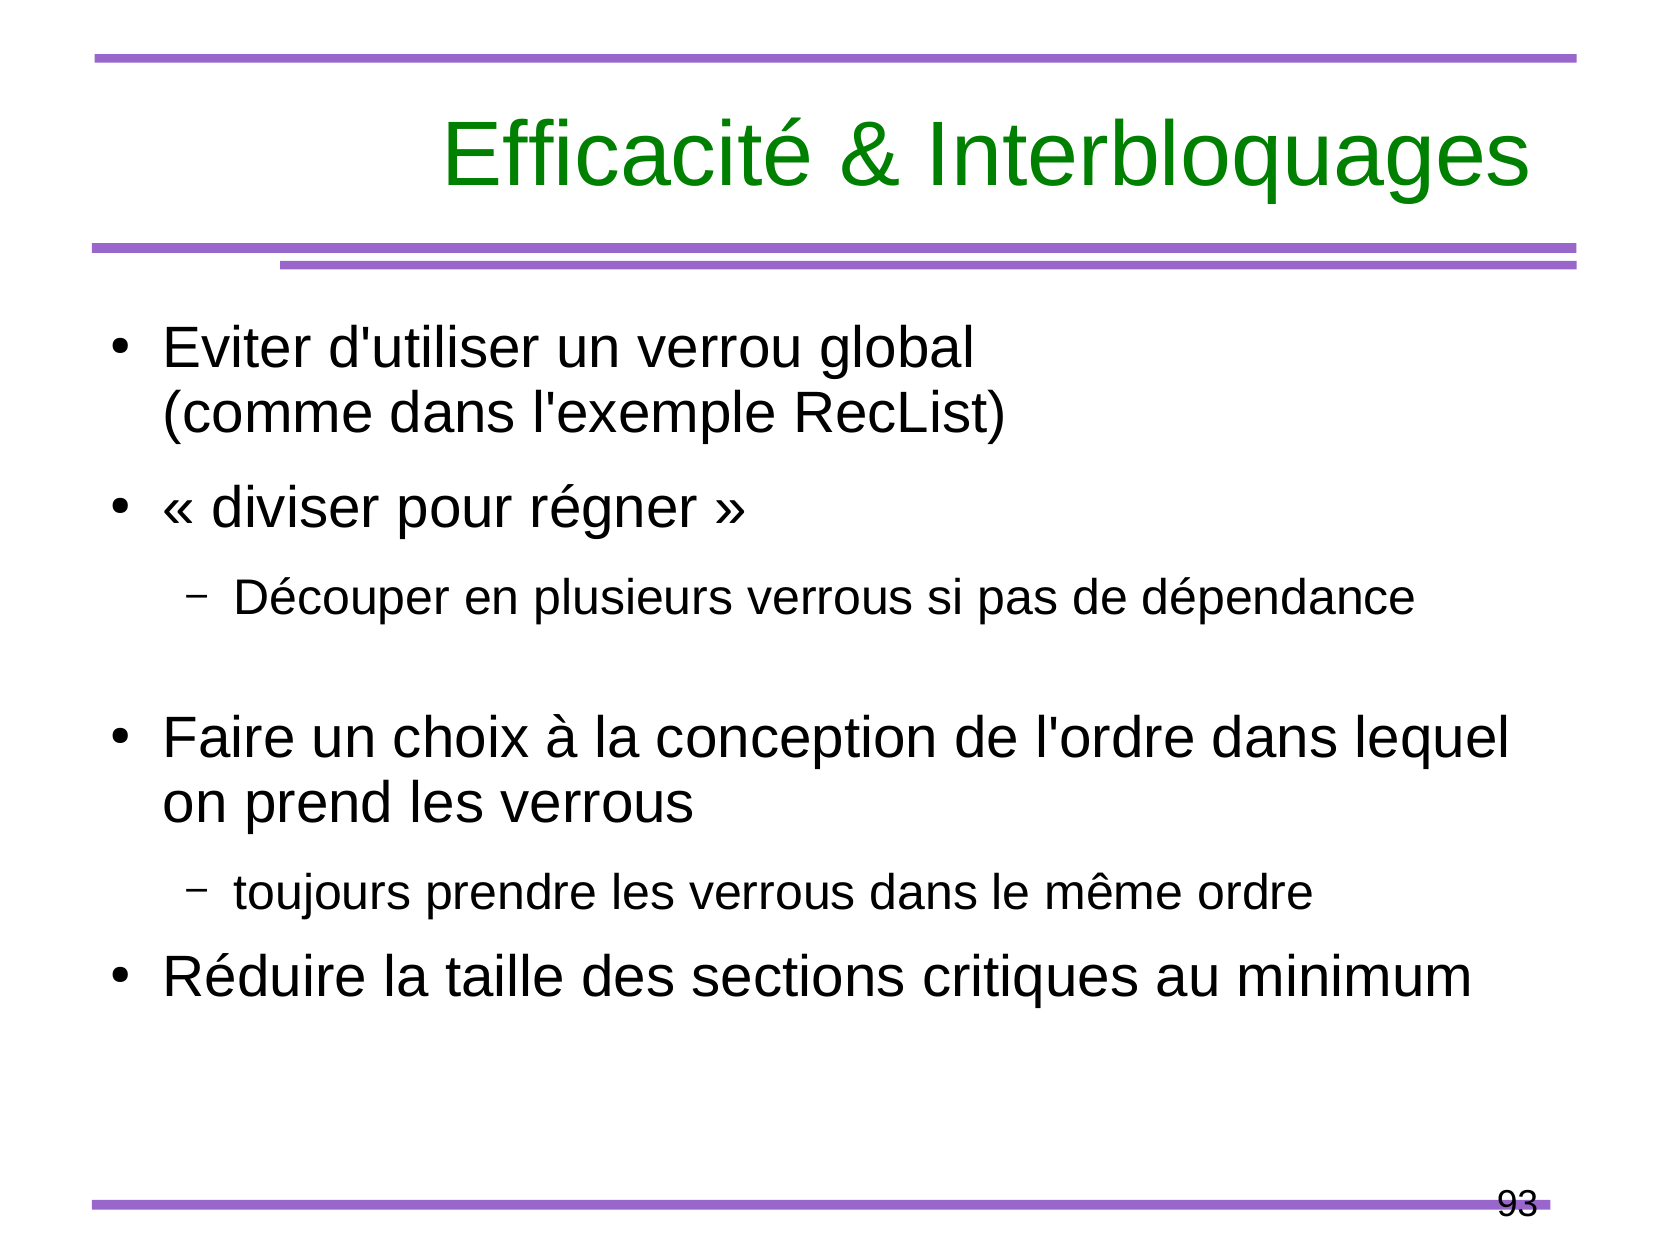

# Efficacité & Interbloquages
Eviter d'utiliser un verrou global
(comme dans l'exemple RecList)
« diviser pour régner »
Découper en plusieurs verrous si pas de dépendance
Faire un choix à la conception de l'ordre dans lequel on prend les verrous
toujours prendre les verrous dans le même ordre
Réduire la taille des sections critiques au minimum